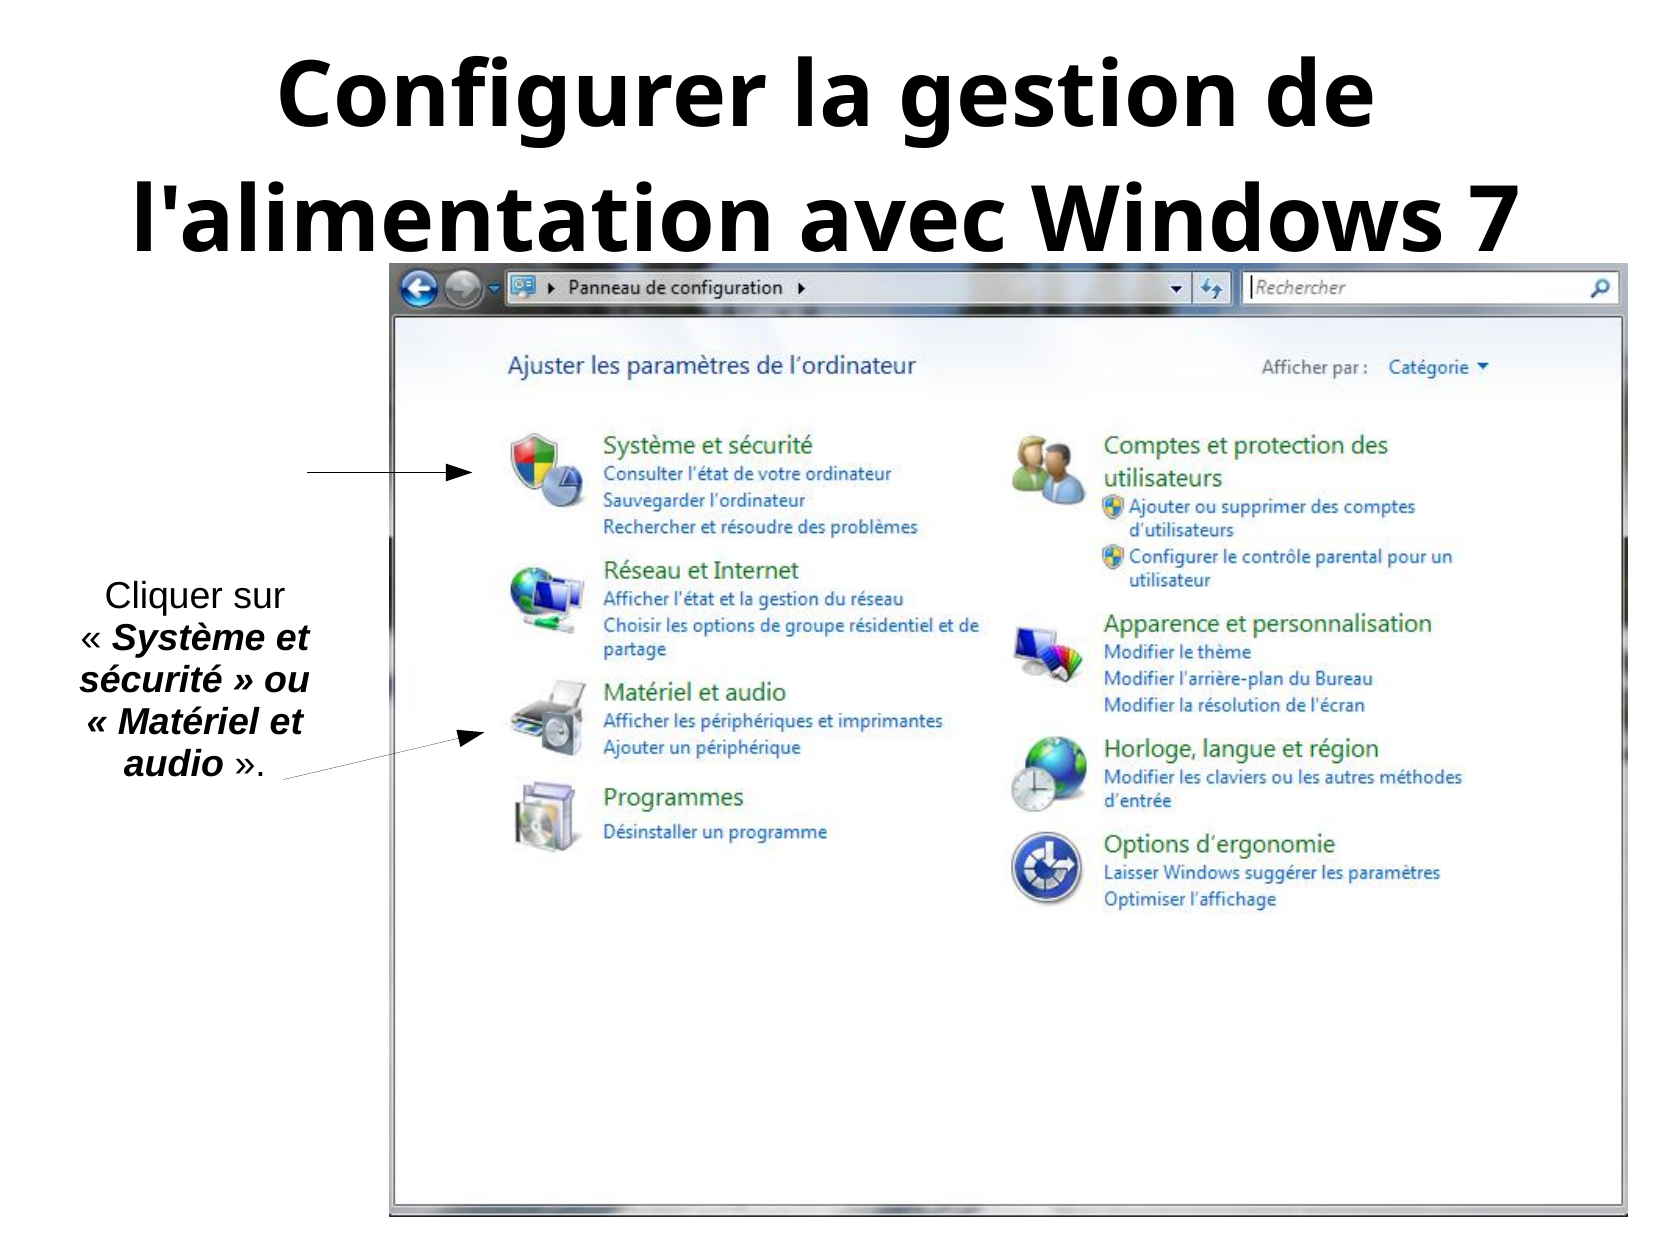

# Configurer la gestion de l'alimentation avec Windows 7
Cliquer sur « Système et sécurité » ou « Matériel et audio ».